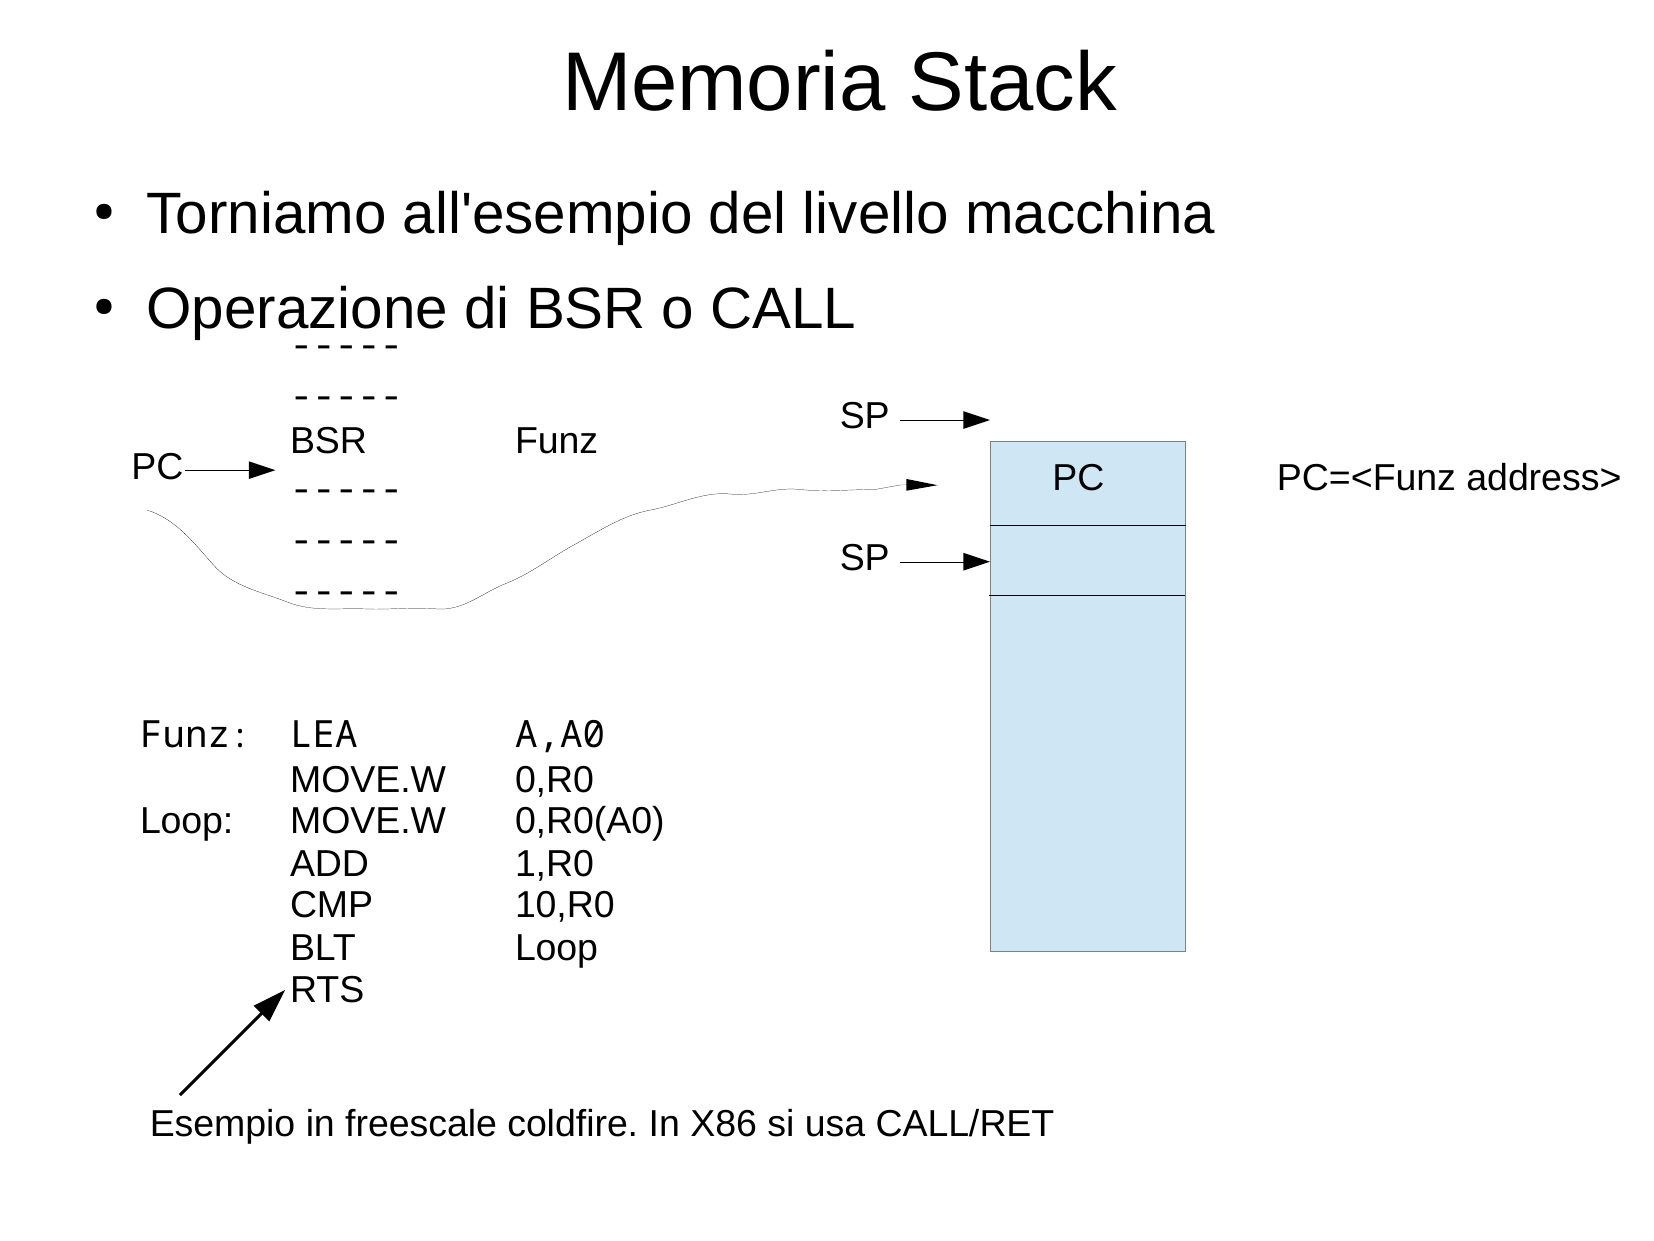

# Memoria Stack
Torniamo all'esempio del livello macchina
Operazione di BSR o CALL
		-----
		-----
		BSR		Funz
		-----
		-----
		-----
SP
PC
PC
PC=<Funz address>
SP
Funz:	LEA 		A,A0
		MOVE.W	0,R0
Loop: 	MOVE.W 	0,R0(A0)
		ADD		1,R0
		CMP		10,R0
		BLT			Loop
		RTS
Esempio in freescale coldfire. In X86 si usa CALL/RET